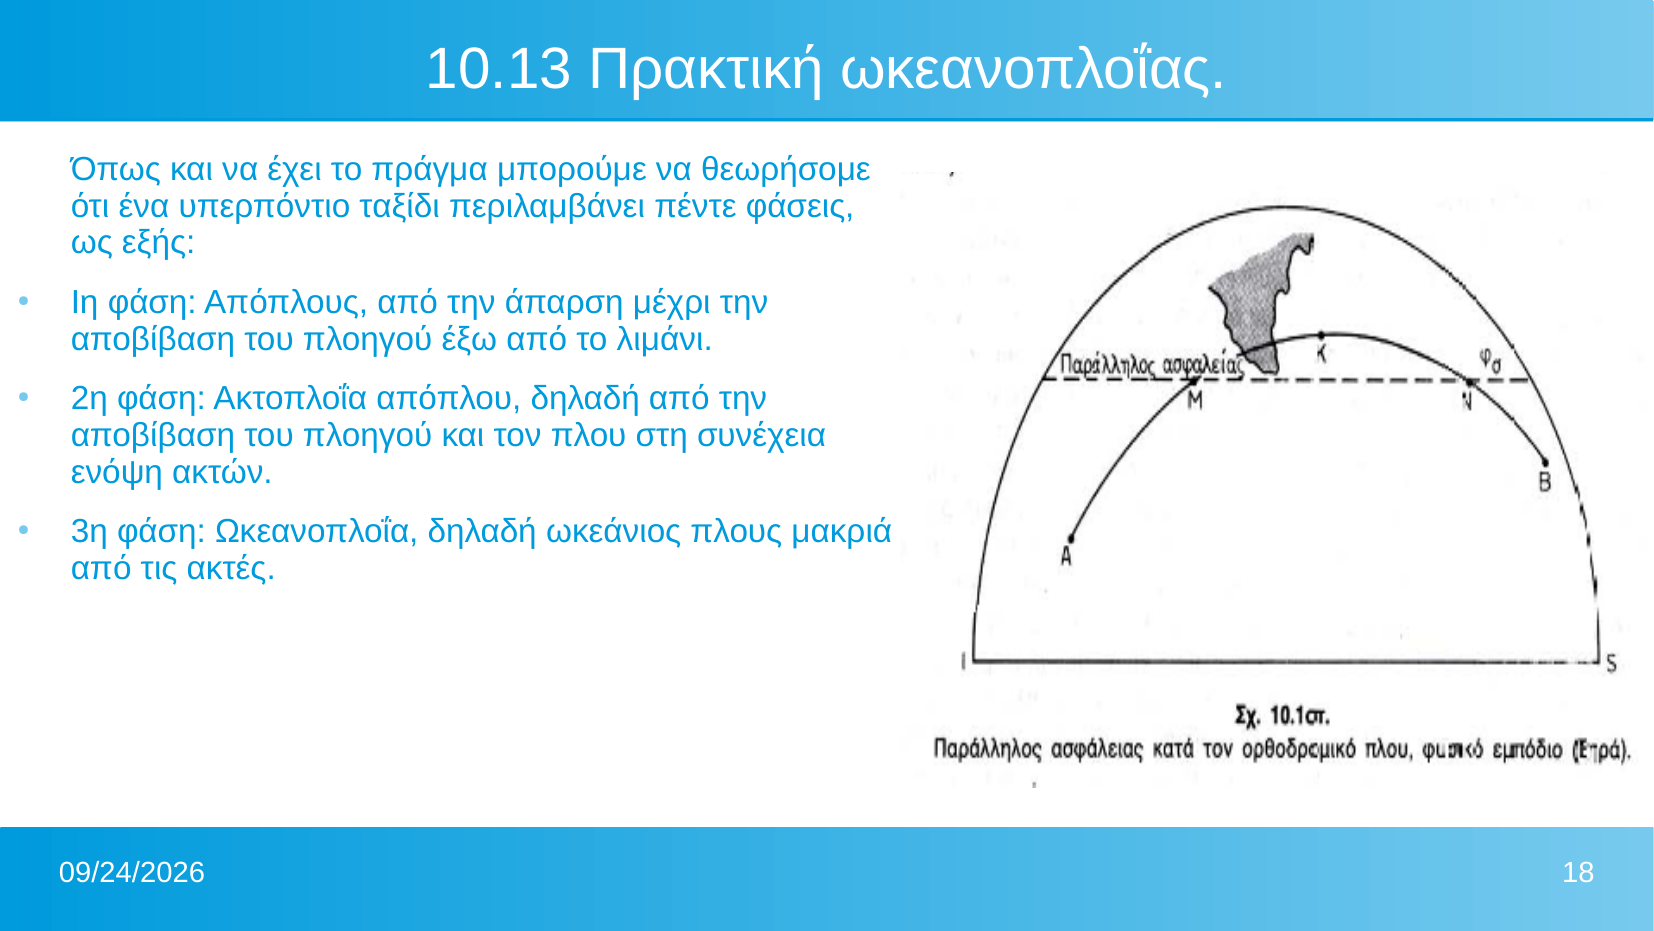

# 10.13 Πρακτική ωκεανοπλοΐας.
Όπως και να έχει το πράγμα μπορούμε να θεωρήσομε ότι ένα υπερπόντιο ταξίδι περιλαμβάνει πέντε φάσεις, ως εξής:
Ιη φάση: Απόπλους, από την άπαρση μέχρι την αποβίβαση του πλοηγού έξω από το λιμάνι.
2η φάση: Ακτοπλοΐα απόπλου, δηλαδή από την αποβίβαση του πλοηγού και τον πλου στη συνέχεια ενόψη ακτών.
3η φάση: Ωκεανοπλοΐα, δηλαδή ωκεάνιος πλους μακριά από τις ακτές.
18